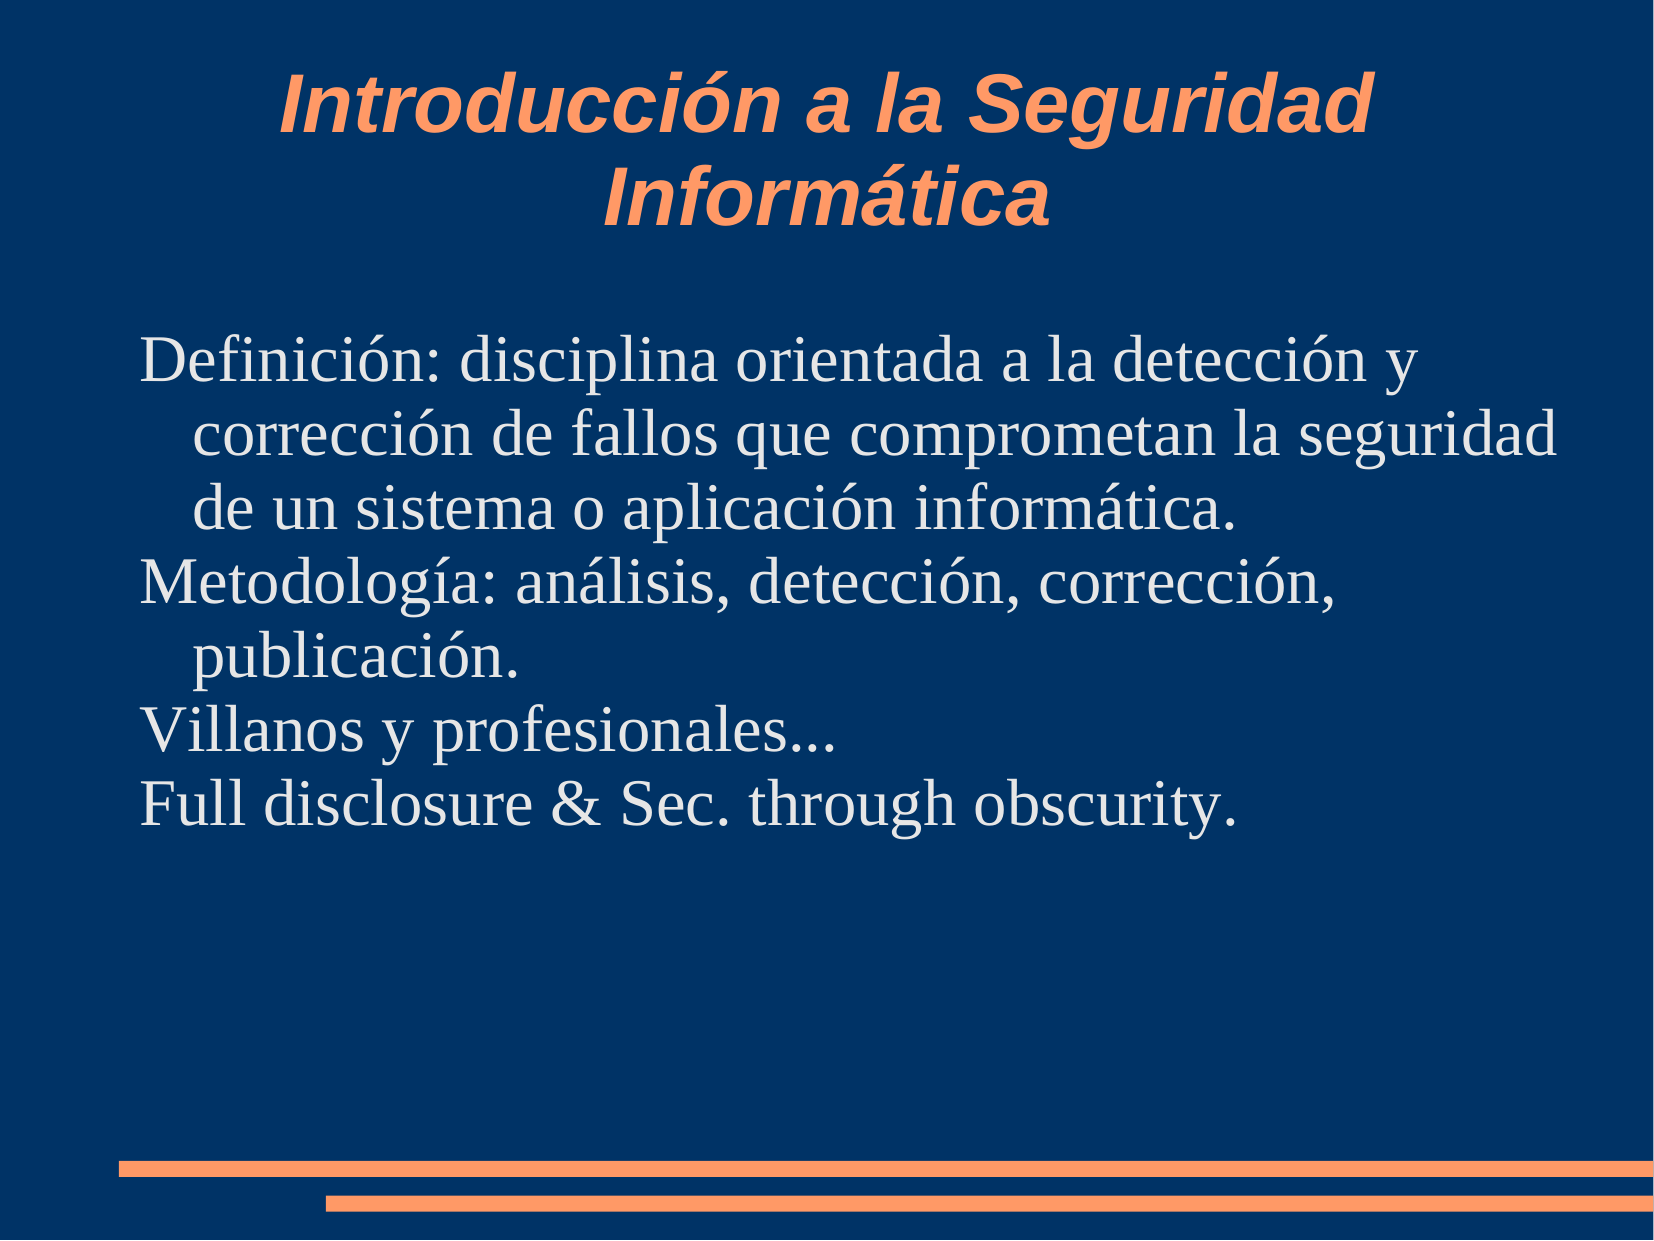

# Introducción a la Seguridad Informática
Definición: disciplina orientada a la detección y corrección de fallos que comprometan la seguridad de un sistema o aplicación informática.
Metodología: análisis, detección, corrección, publicación.
Villanos y profesionales...
Full disclosure & Sec. through obscurity.